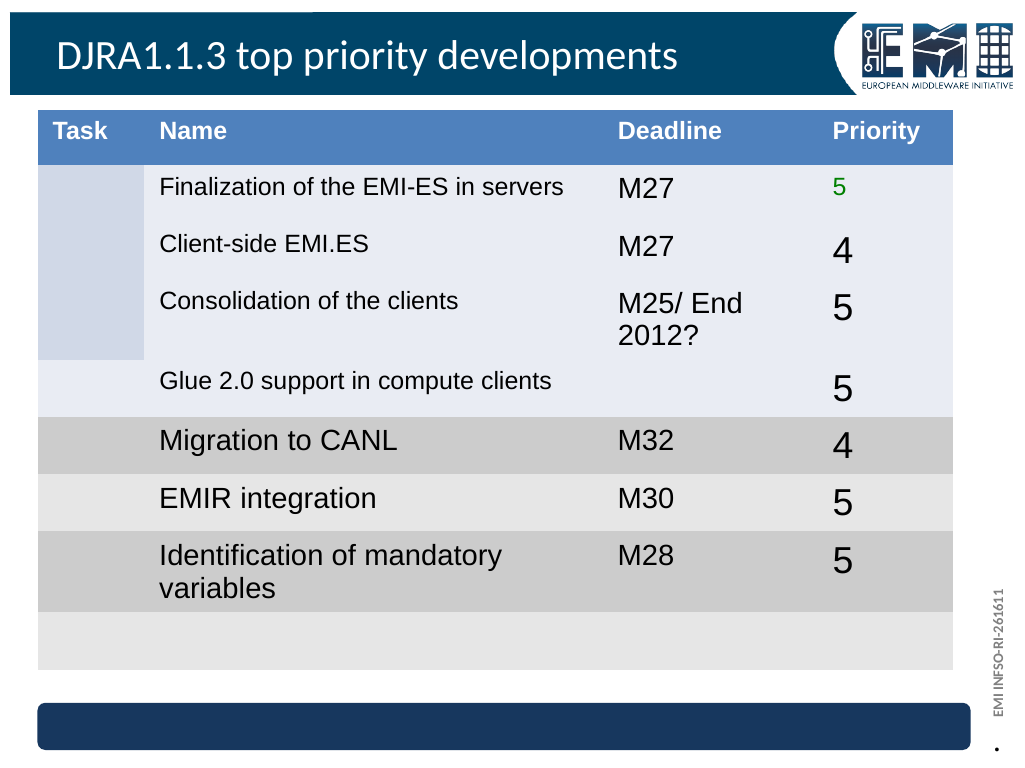

# DJRA1.1.3 top priority developments
| Task | Name | Deadline | Priority |
| --- | --- | --- | --- |
| | Finalization of the EMI-ES in servers | M27 | 5 |
| | Client-side EMI.ES | M27 | 4 |
| | Consolidation of the clients | M25/ End 2012? | 5 |
| | Glue 2.0 support in compute clients | | 5 |
| | Migration to CANL | M32 | 4 |
| | EMIR integration | M30 | 5 |
| | Identification of mandatory variables | M28 | 5 |
| | | | |